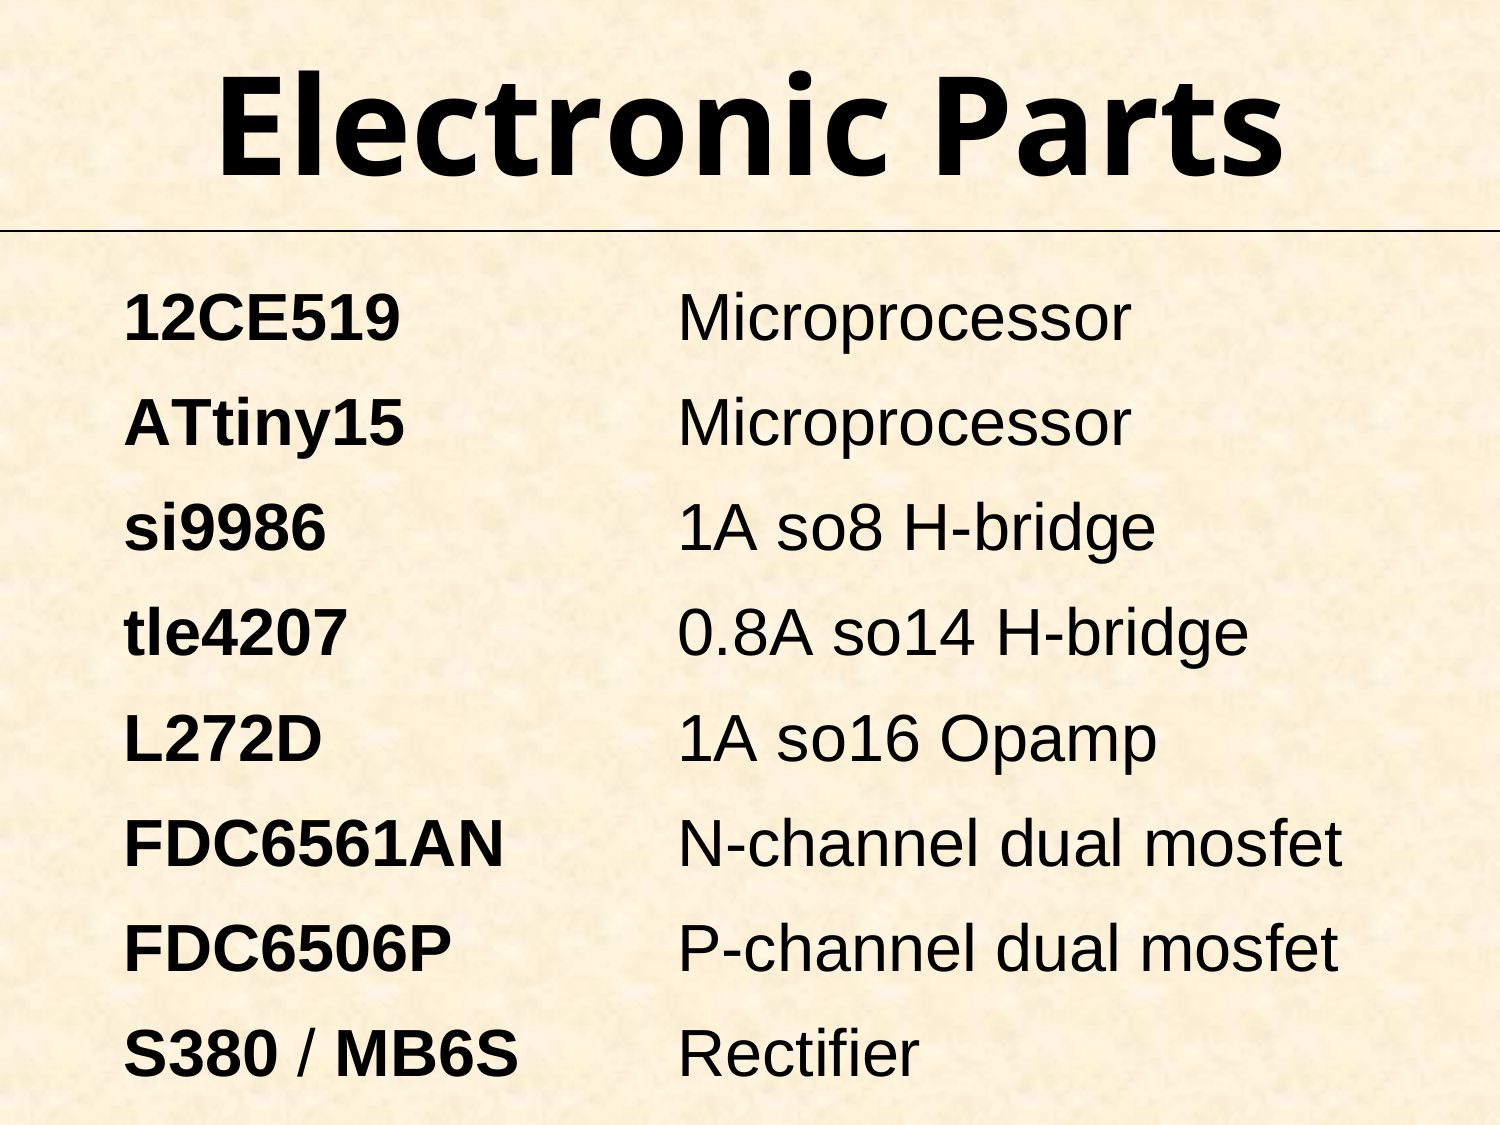

# Electronic Parts
12CE519		Microprocessor
ATtiny15		Microprocessor
si9986			1A so8 H-bridge
tle4207			0.8A so14 H-bridge
L272D			1A so16 Opamp
FDC6561AN		N-channel dual mosfet
FDC6506P		P-channel dual mosfet
S380 / MB6S		Rectifier